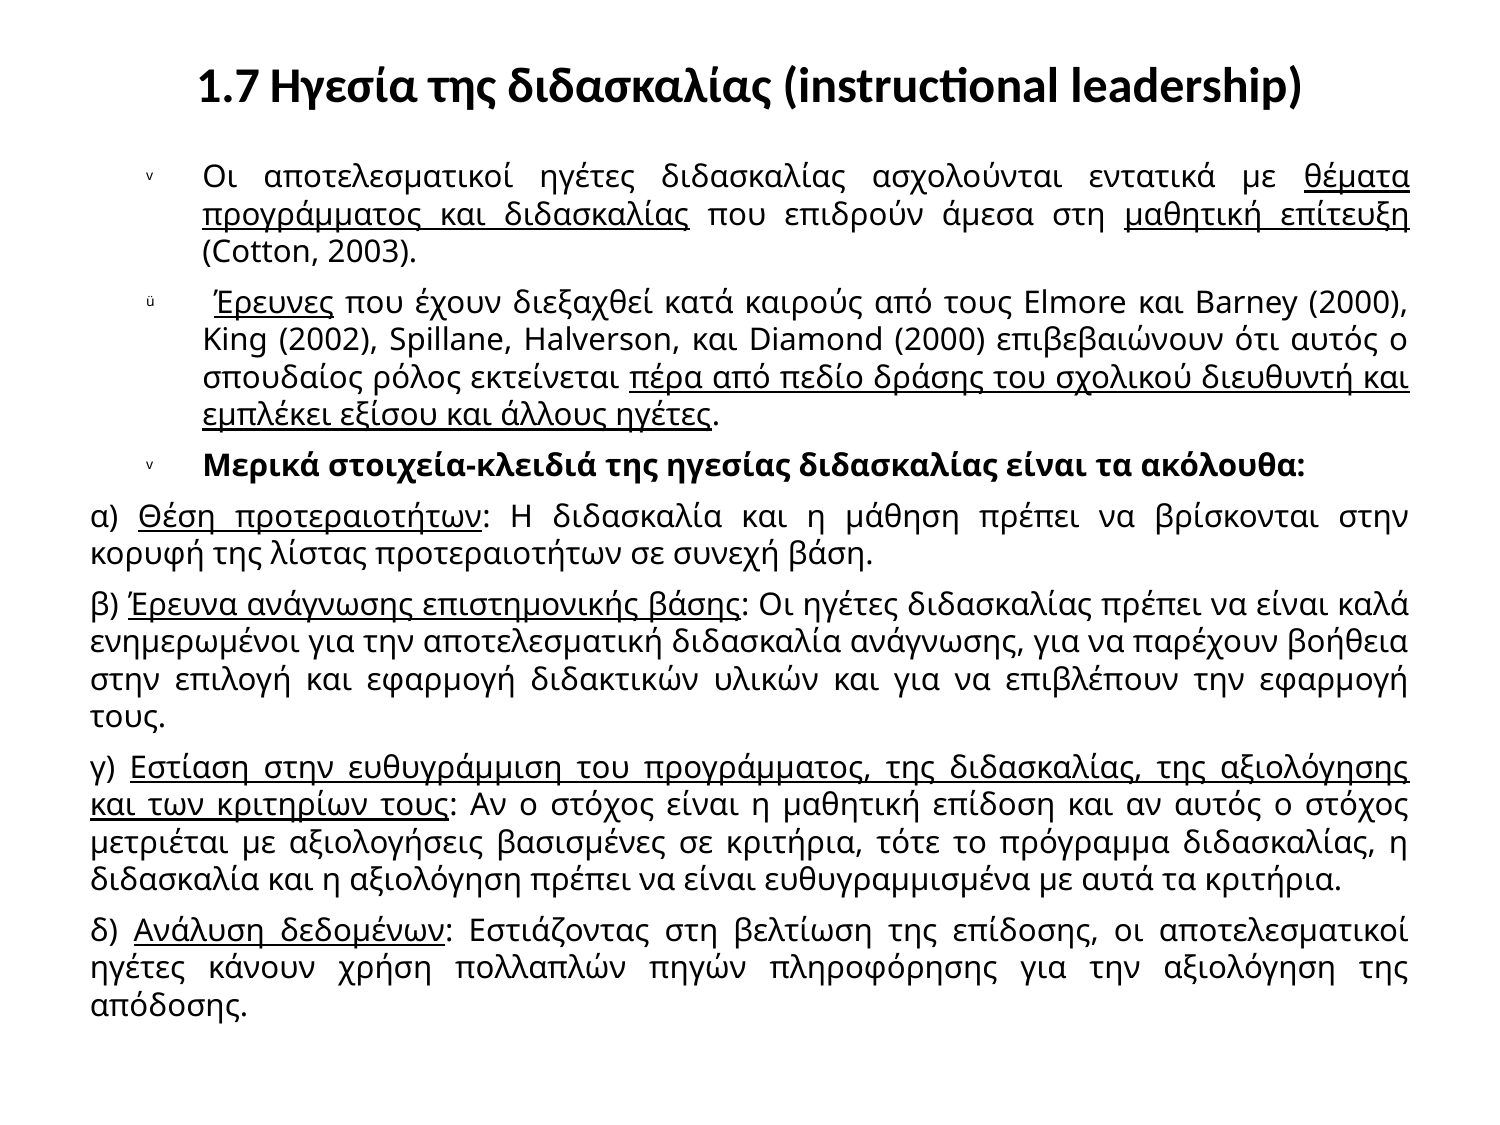

# 1.7	Ηγεσία της διδασκαλίας (instructional leadership)
Οι αποτελεσματικοί ηγέτες διδασκαλίας ασχολούνται εντατικά με θέματα προγράμματος και διδασκαλίας που επιδρούν άμεσα στη μαθητική επίτευξη (Cotton, 2003).
 Έρευνες που έχουν διεξαχθεί κατά καιρούς από τους Elmore και Barney (2000), King (2002), Spillane, Halverson, και Diamond (2000) επιβεβαιώνουν ότι αυτός ο σπουδαίος ρόλος εκτείνεται πέρα από πεδίο δράσης του σχολικού διευθυντή και εμπλέκει εξίσου και άλλους ηγέτες.
Μερικά στοιχεία-κλειδιά της ηγεσίας διδασκαλίας είναι τα ακόλουθα:
α) Θέση προτεραιοτήτων: Η διδασκαλία και η μάθηση πρέπει να βρίσκονται στην κορυφή της λίστας προτεραιοτήτων σε συνεχή βάση.
β) Έρευνα ανάγνωσης επιστημονικής βάσης: Οι ηγέτες διδασκαλίας πρέπει να είναι καλά ενημερωμένοι για την αποτελεσματική διδασκαλία ανάγνωσης, για να παρέχουν βοήθεια στην επιλογή και εφαρμογή διδακτικών υλικών και για να επιβλέπουν την εφαρμογή τους.
γ) Εστίαση στην ευθυγράμμιση του προγράμματος, της διδασκαλίας, της αξιολόγησης και των κριτηρίων τους: Αν ο στόχος είναι η μαθητική επίδοση και αν αυτός ο στόχος μετριέται με αξιολογήσεις βασισμένες σε κριτήρια, τότε το πρόγραμμα διδασκαλίας, η διδασκαλία και η αξιολόγηση πρέπει να είναι ευθυγραμμισμένα με αυτά τα κριτήρια.
δ) Ανάλυση δεδομένων: Εστιάζοντας στη βελτίωση της επίδοσης, οι αποτελεσματικοί ηγέτες κάνουν χρήση πολλαπλών πηγών πληροφόρησης για την αξιολόγηση της απόδοσης.